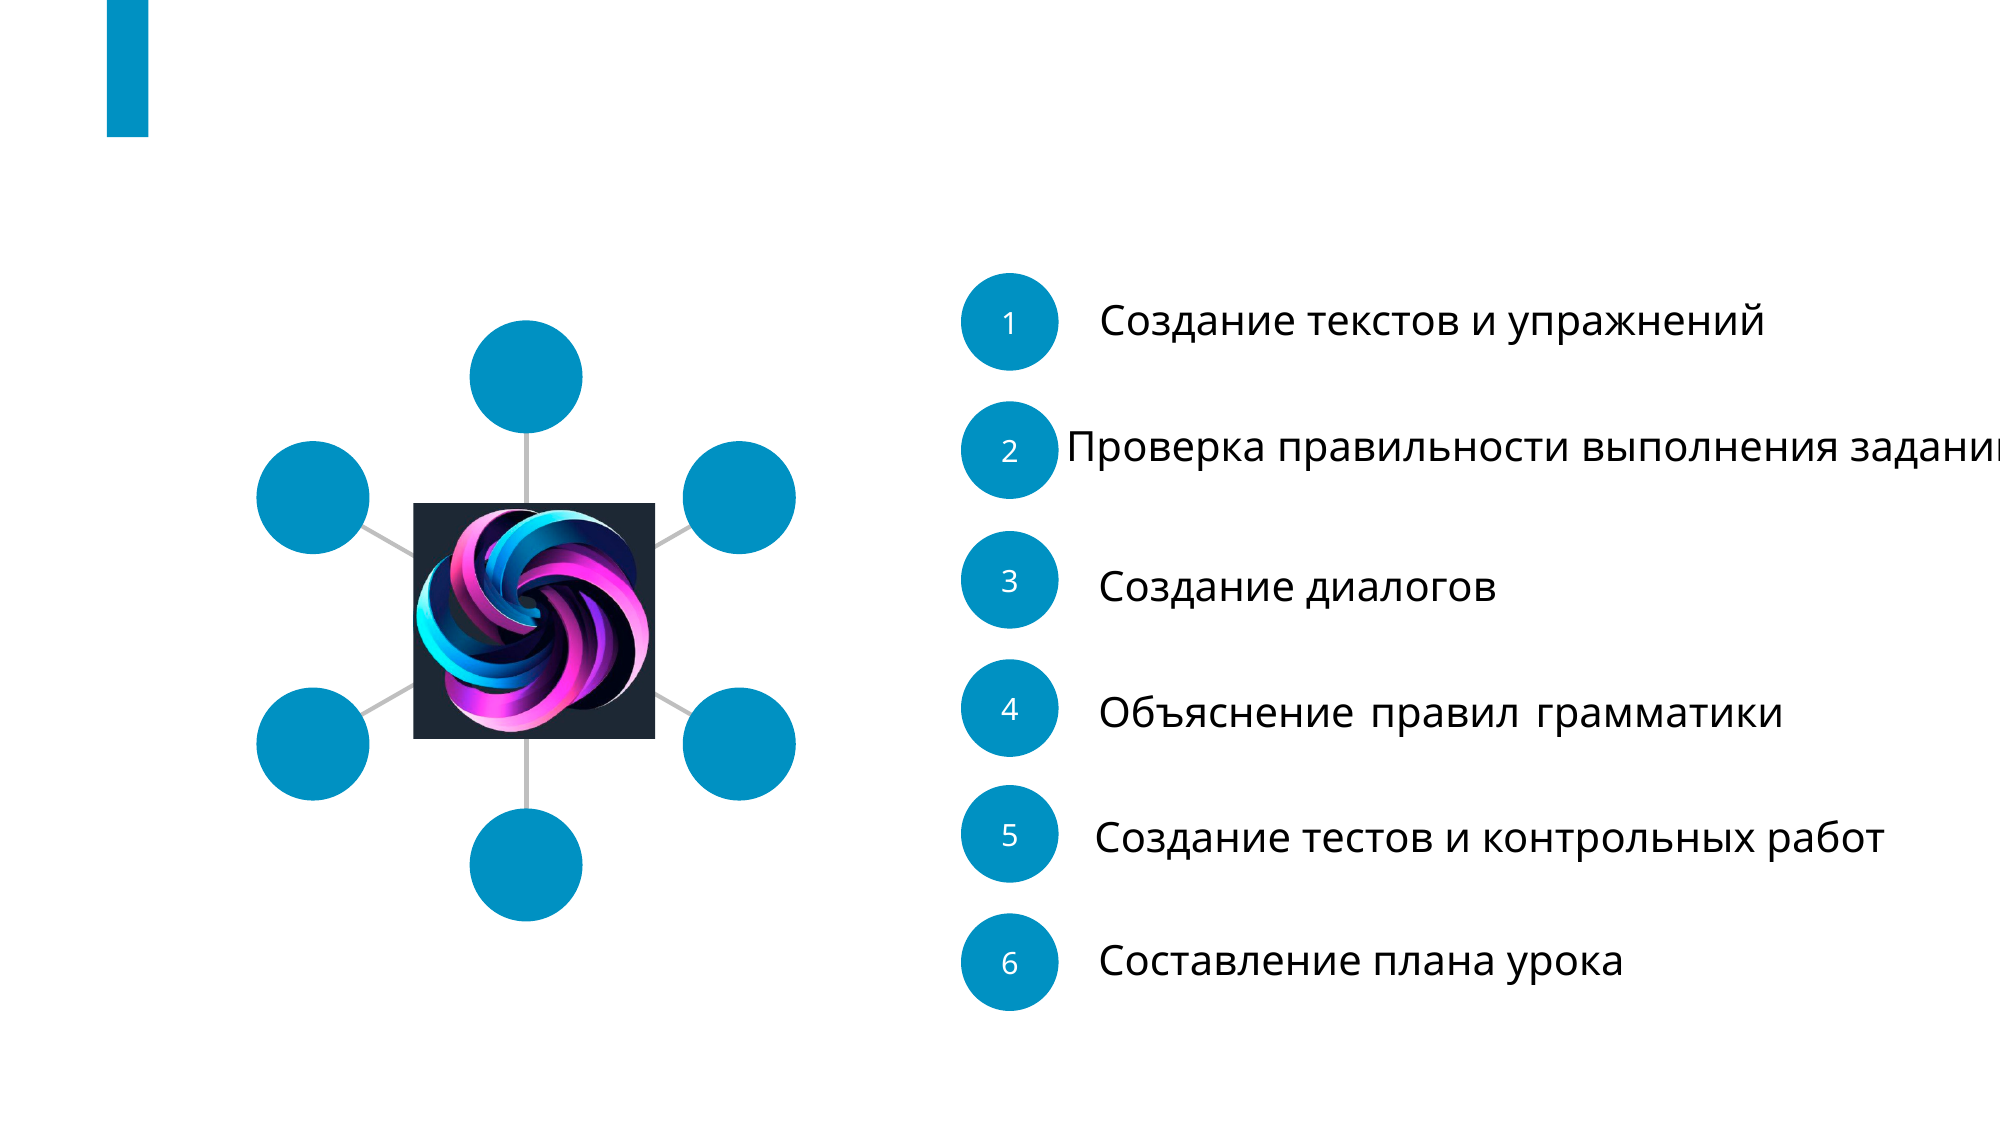

1
Создание текстов и упражнений
2
Проверка правильности выполнения заданий
3
Создание диалогов
4
Объяснение правил грамматики
5
Создание тестов и контрольных работ
6
Составление плана урока